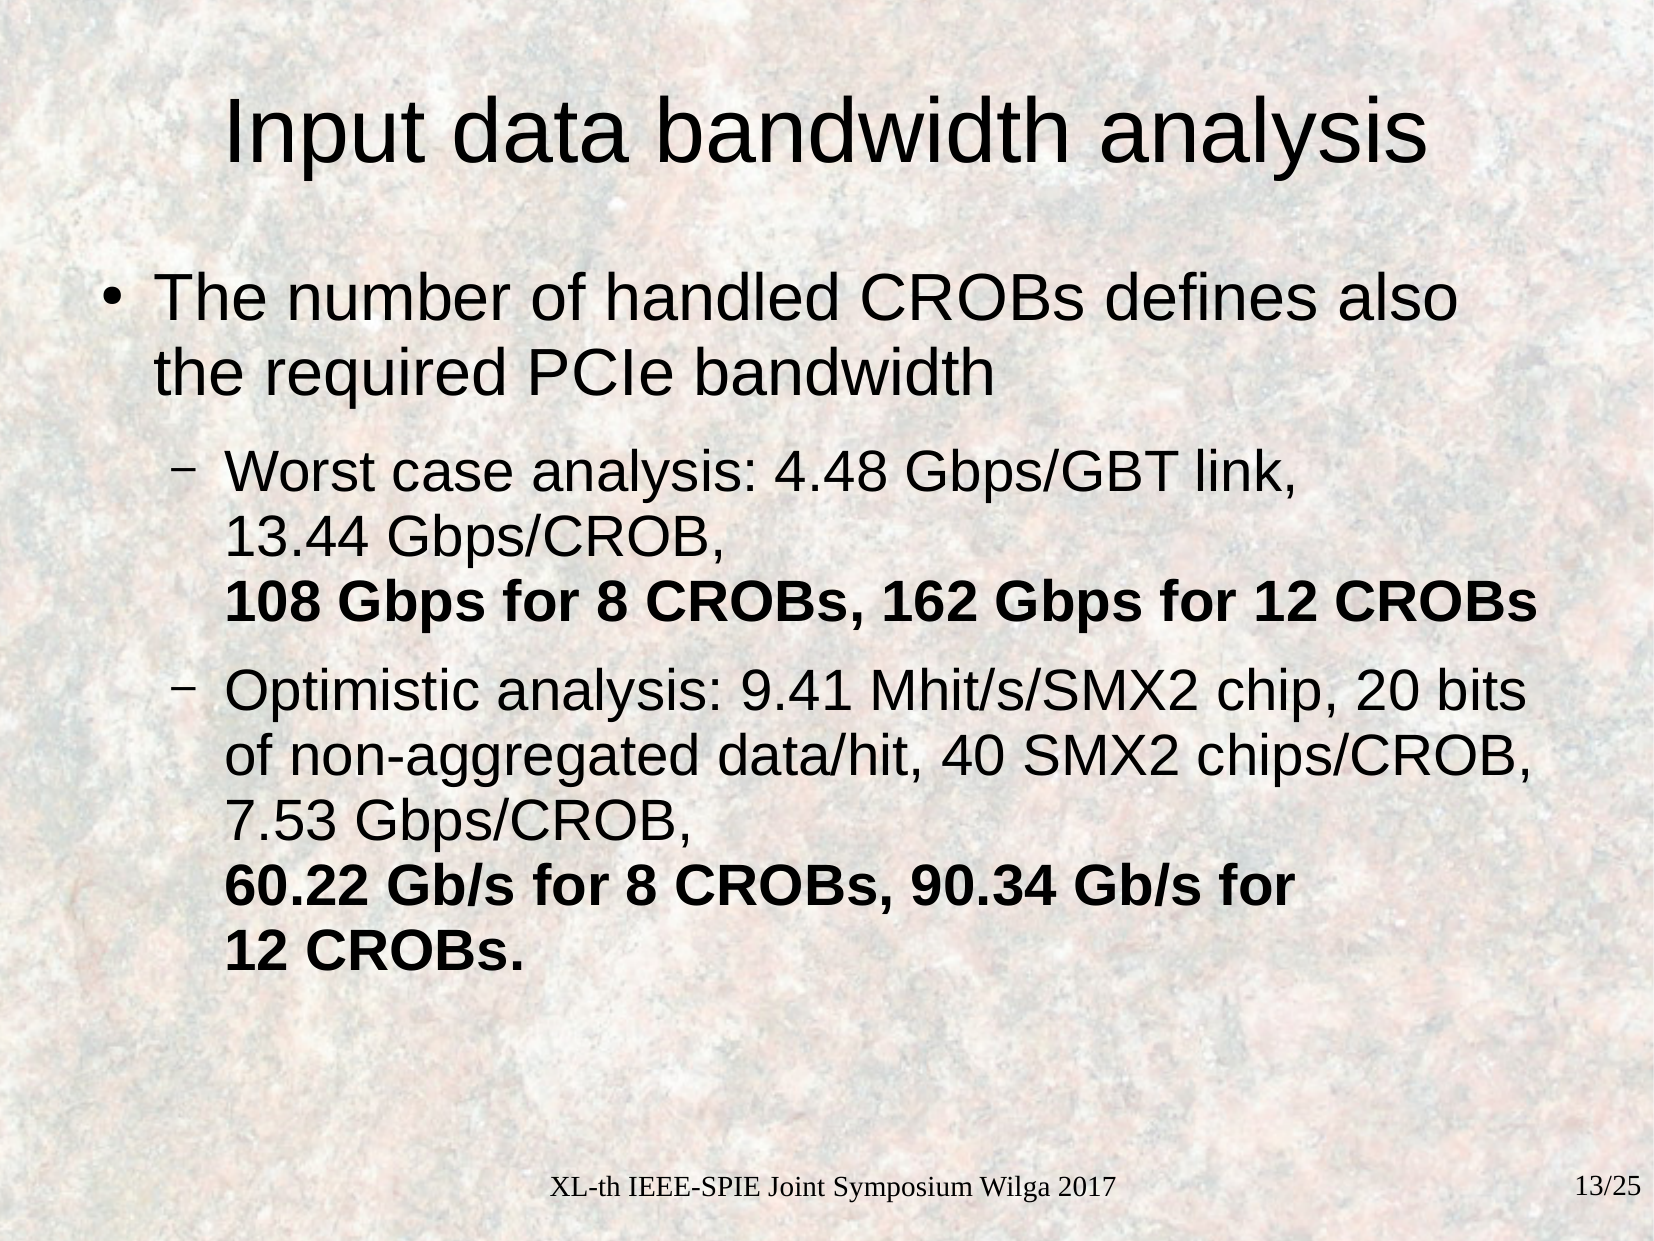

# Input data bandwidth analysis
The number of handled CROBs defines also the required PCIe bandwidth
Worst case analysis: 4.48 Gbps/GBT link, 13.44 Gbps/CROB,
108 Gbps for 8 CROBs, 162 Gbps for 12 CROBs
Optimistic analysis: 9.41 Mhit/s/SMX2 chip, 20 bits of non-aggregated data/hit, 40 SMX2 chips/CROB, 7.53 Gbps/CROB,
60.22 Gb/s for 8 CROBs, 90.34 Gb/s for 12 CROBs.
13
CBM Collaboration Meeting 03.2017